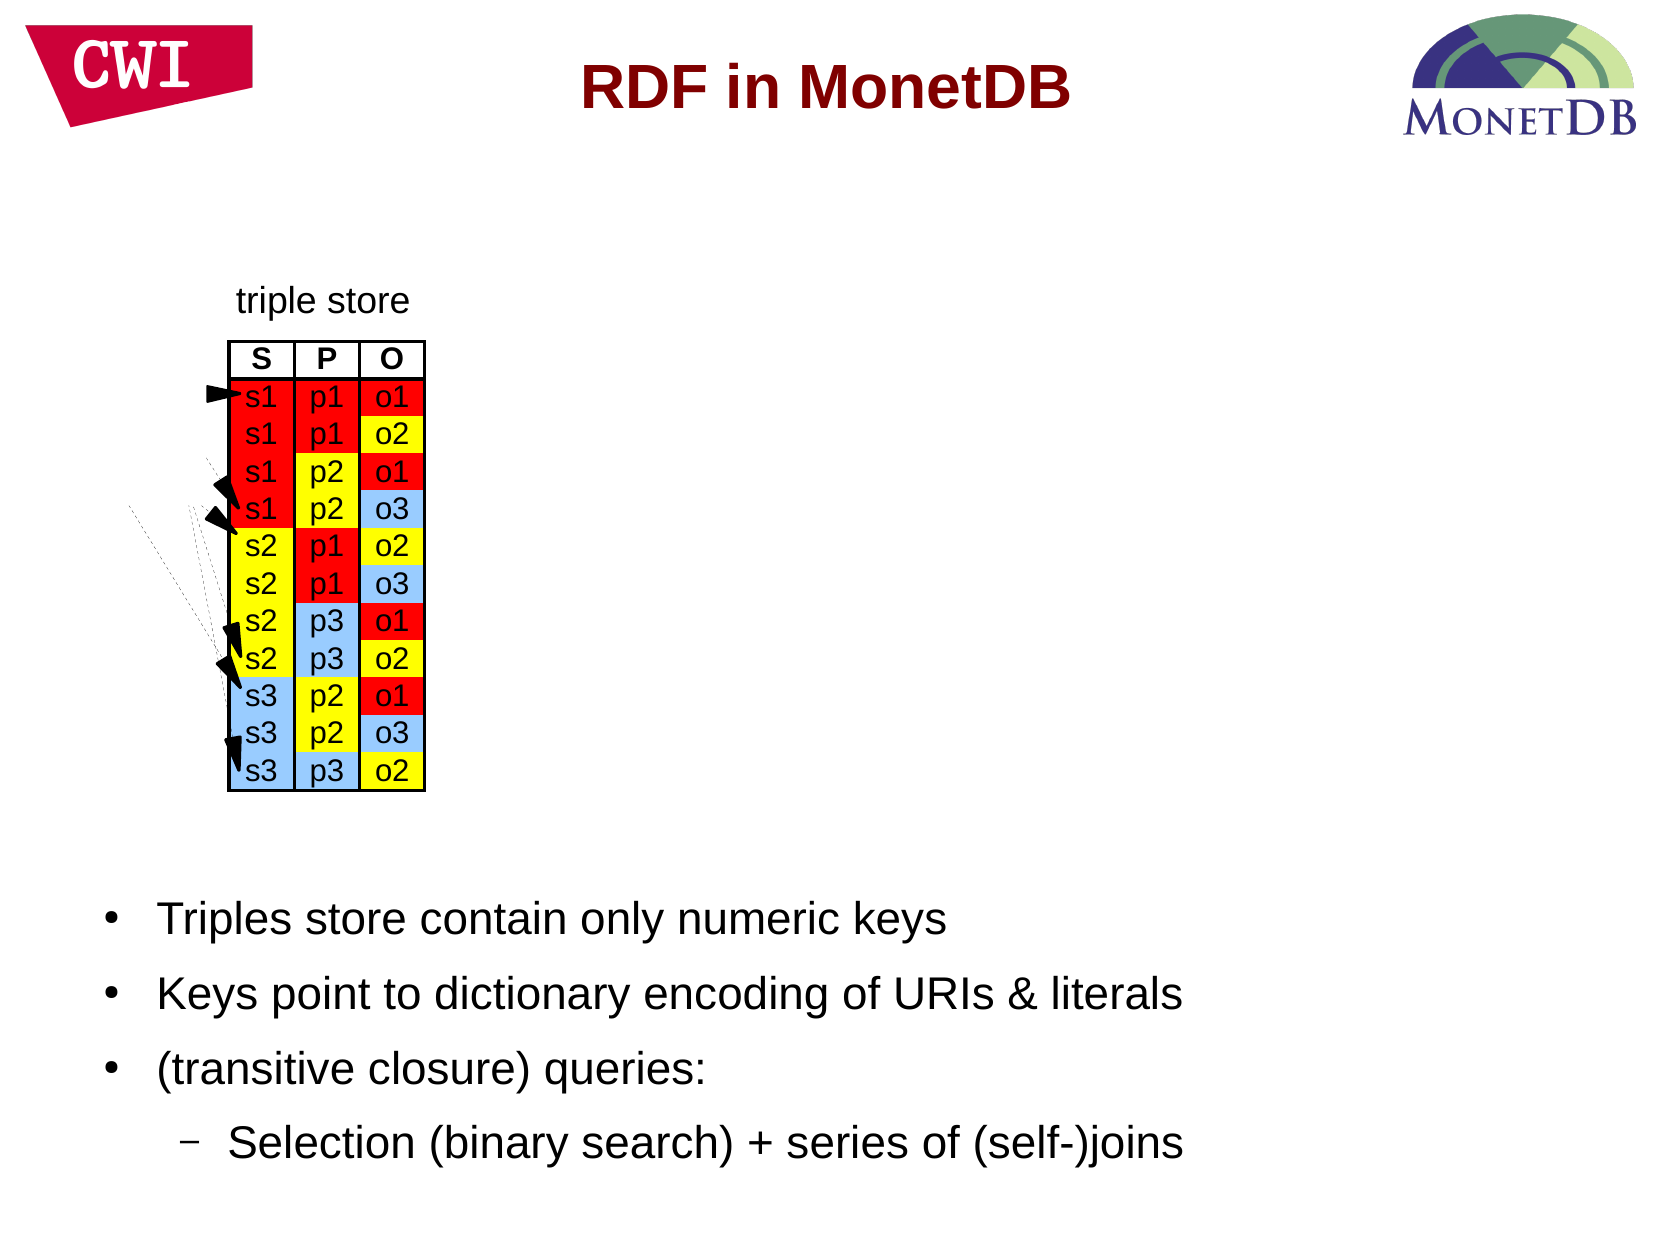

# RDF in MonetDB
triple store
Triples store contain only numeric keys
Keys point to dictionary encoding of URIs & literals
(transitive closure) queries:
Selection (binary search) + series of (self-)joins